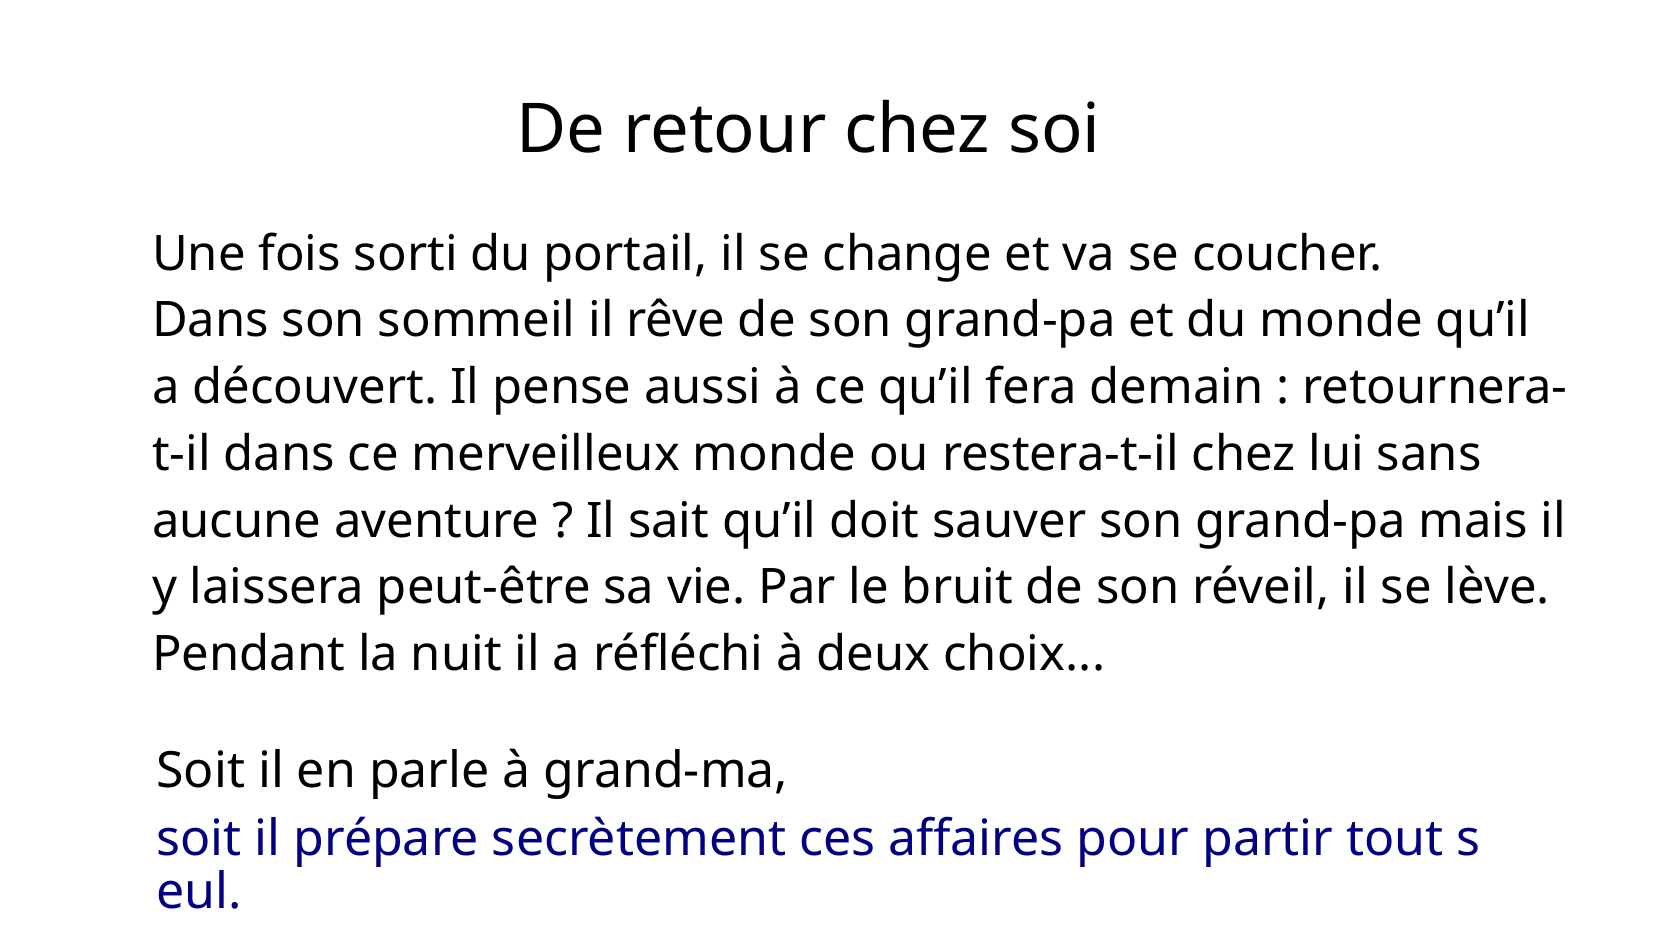

# De retour chez soi
Une fois sorti du portail, il se change et va se coucher.
Dans son sommeil il rêve de son grand-pa et du monde qu’il a découvert. Il pense aussi à ce qu’il fera demain : retournera-t-il dans ce merveilleux monde ou restera-t-il chez lui sans aucune aventure ? Il sait qu’il doit sauver son grand-pa mais il y laissera peut-être sa vie. Par le bruit de son réveil, il se lève. Pendant la nuit il a réfléchi à deux choix...
Soit il en parle à grand-ma, soit il prépare secrètement ces affaires pour partir tout seul.